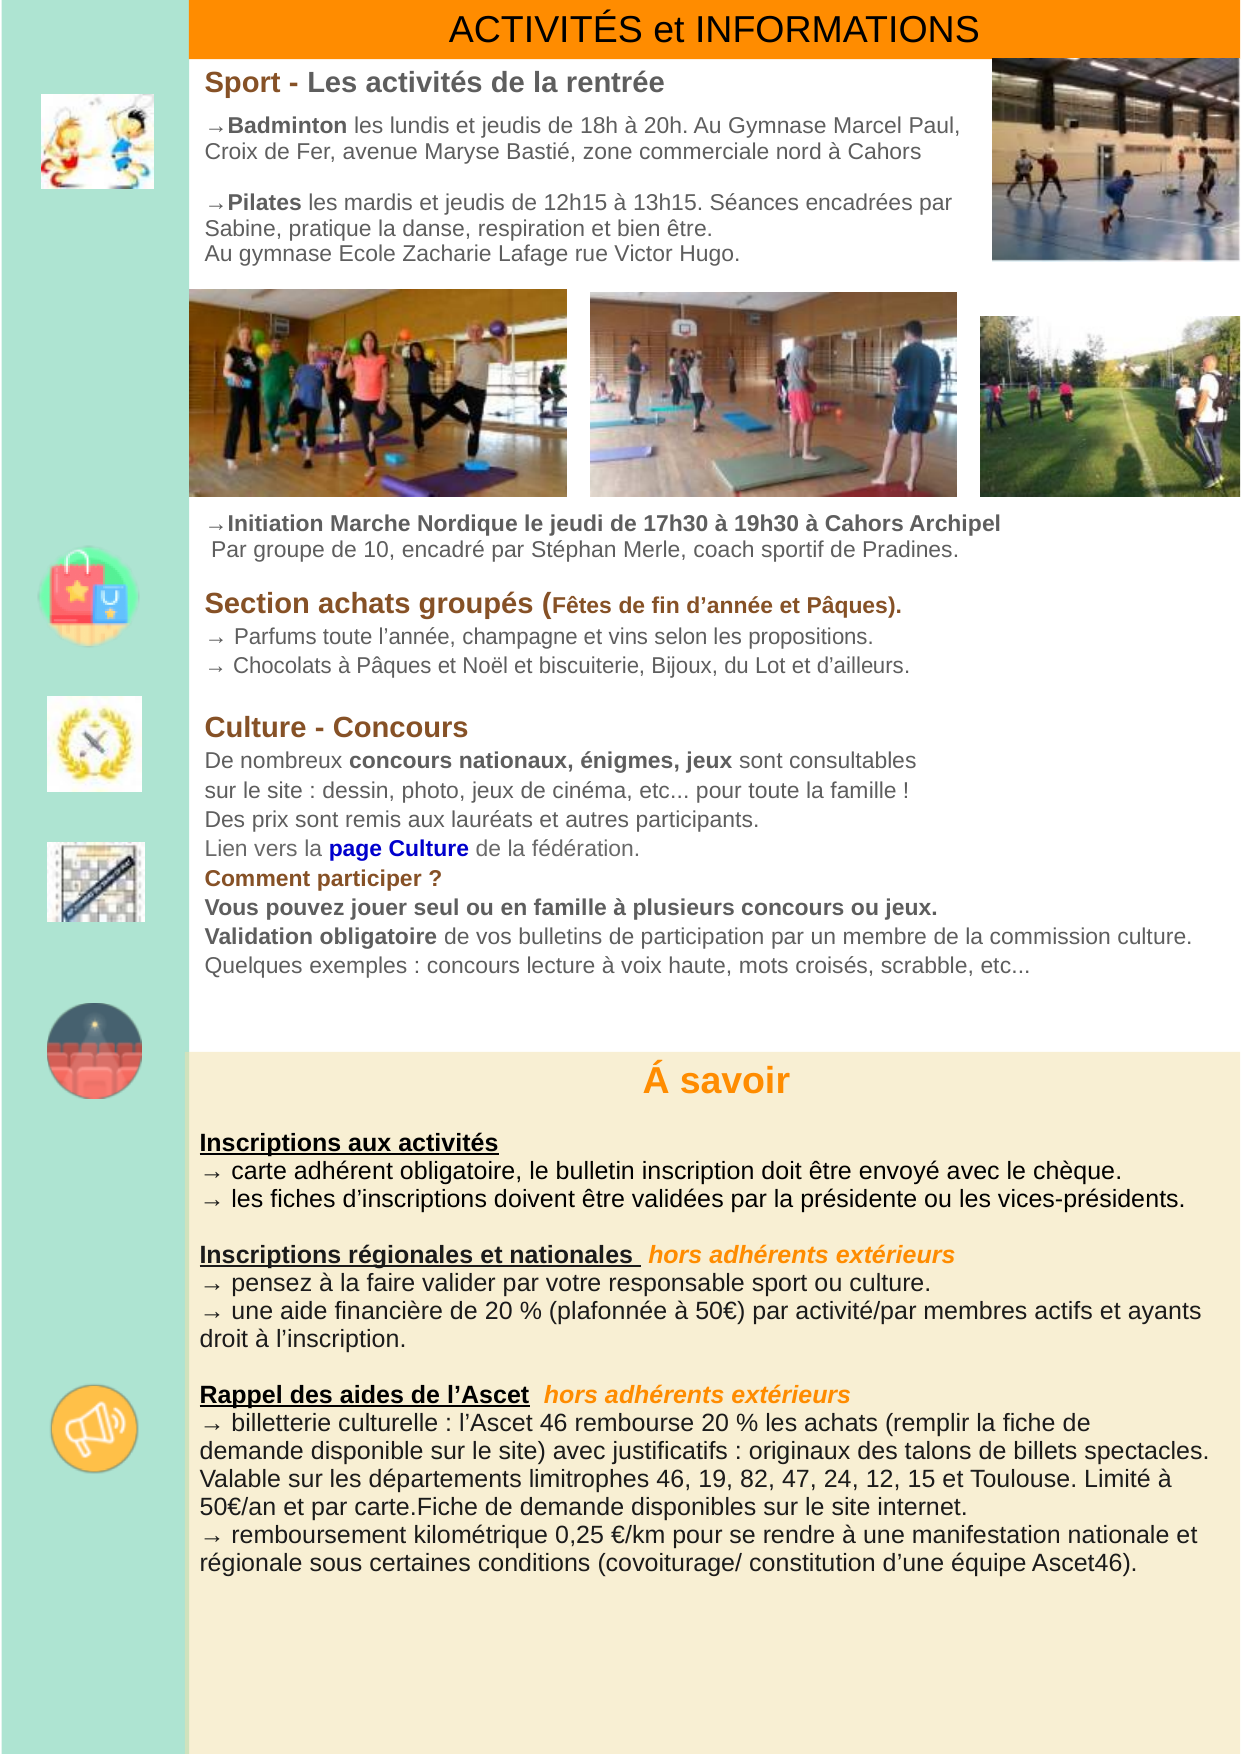

ACTIVITÉS et INFORMATIONS
Sport - Les activités de la rentrée
→Badminton les lundis et jeudis de 18h à 20h. Au Gymnase Marcel Paul,
Croix de Fer, avenue Maryse Bastié, zone commerciale nord à Cahors
→Pilates les mardis et jeudis de 12h15 à 13h15. Séances encadrées par
Sabine, pratique la danse, respiration et bien être.
Au gymnase Ecole Zacharie Lafage rue Victor Hugo.
→Initiation Marche Nordique le jeudi de 17h30 à 19h30 à Cahors Archipel
 Par groupe de 10, encadré par Stéphan Merle, coach sportif de Pradines.
Section achats groupés (Fêtes de fin d’année et Pâques).
→ Parfums toute l’année, champagne et vins selon les propositions.
→ Chocolats à Pâques et Noël et biscuiterie, Bijoux, du Lot et d’ailleurs.
Culture - Concours
De nombreux concours nationaux, énigmes, jeux sont consultables
sur le site : dessin, photo, jeux de cinéma, etc... pour toute la famille !
Des prix sont remis aux lauréats et autres participants.
Lien vers la page Culture de la fédération.
Comment participer ?
Vous pouvez jouer seul ou en famille à plusieurs concours ou jeux.
Validation obligatoire de vos bulletins de participation par un membre de la commission culture.
Quelques exemples : concours lecture à voix haute, mots croisés, scrabble, etc...
						Á savoir
Inscriptions aux activités
→ carte adhérent obligatoire, le bulletin inscription doit être envoyé avec le chèque.
→ les fiches d’inscriptions doivent être validées par la présidente ou les vices-présidents.
Inscriptions régionales et nationales hors adhérents extérieurs
→ pensez à la faire valider par votre responsable sport ou culture.
→ une aide financière de 20 % (plafonnée à 50€) par activité/par membres actifs et ayants droit à l’inscription.
Rappel des aides de l’Ascet hors adhérents extérieurs
→ billetterie culturelle : l’Ascet 46 rembourse 20 % les achats (remplir la fiche de
demande disponible sur le site) avec justificatifs : originaux des talons de billets spectacles.
Valable sur les départements limitrophes 46, 19, 82, 47, 24, 12, 15 et Toulouse. Limité à 50€/an et par carte.Fiche de demande disponibles sur le site internet.
→ remboursement kilométrique 0,25 €/km pour se rendre à une manifestation nationale et régionale sous certaines conditions (covoiturage/ constitution d’une équipe Ascet46).